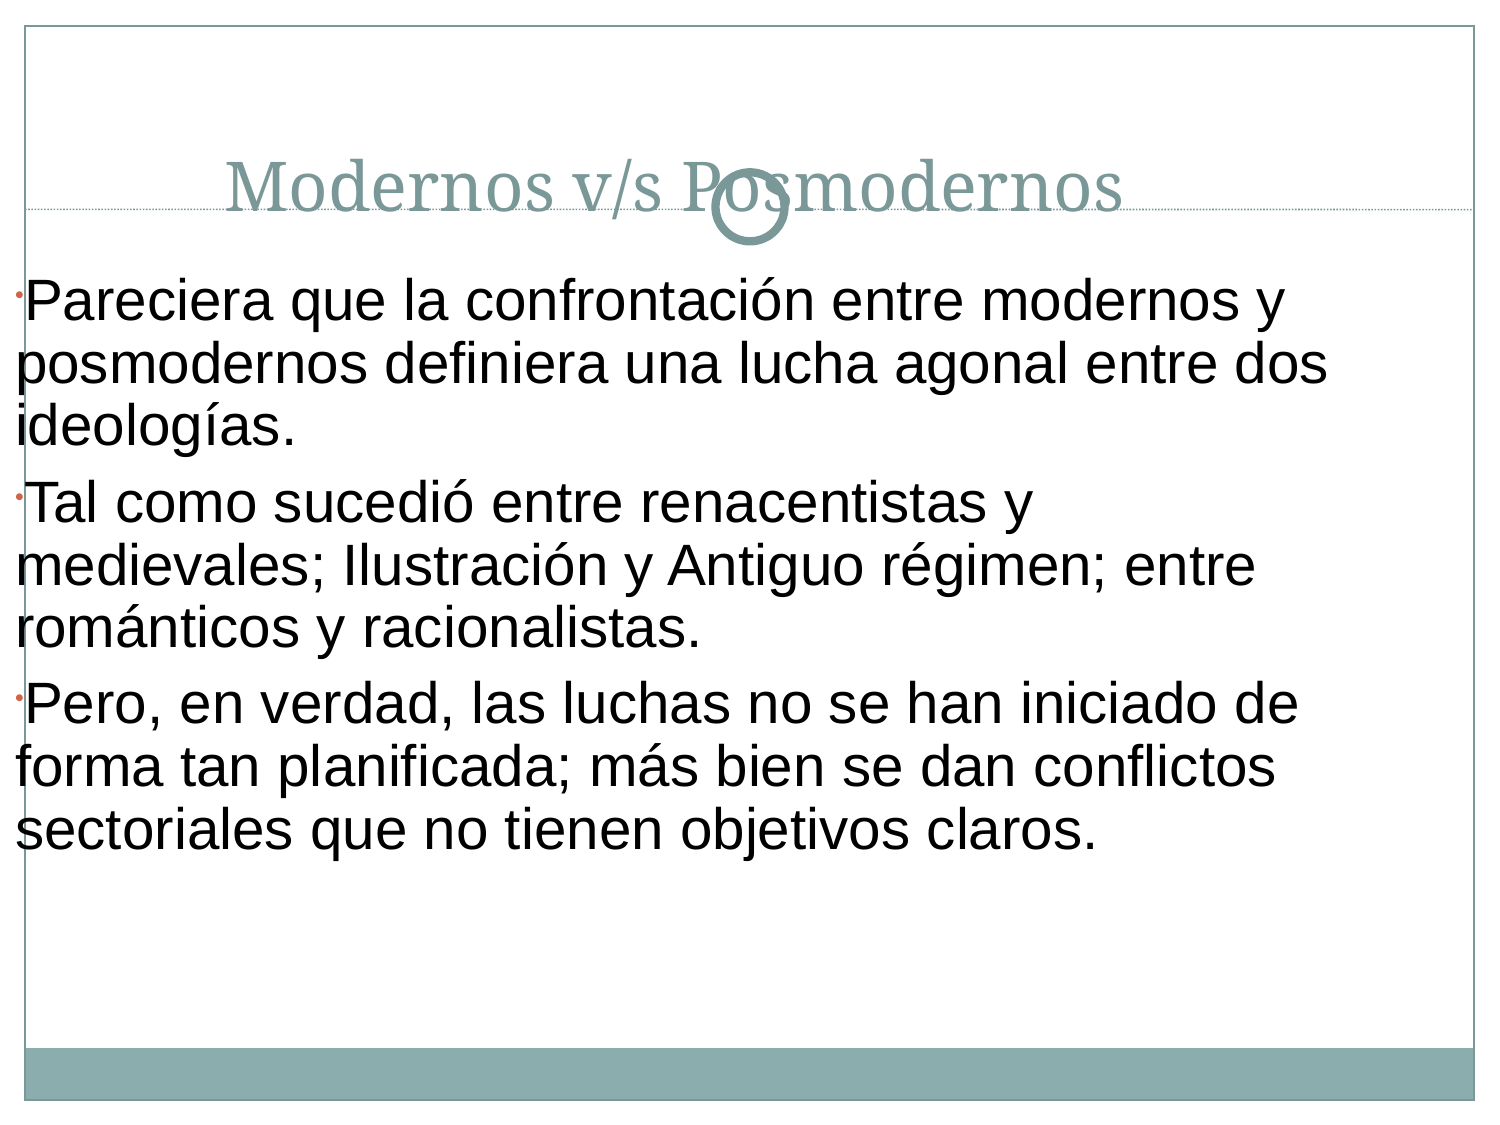

# Modernos v/s Posmodernos
Pareciera que la confrontación entre modernos y posmodernos definiera una lucha agonal entre dos ideologías.
Tal como sucedió entre renacentistas y medievales; Ilustración y Antiguo régimen; entre románticos y racionalistas.
Pero, en verdad, las luchas no se han iniciado de forma tan planificada; más bien se dan conflictos sectoriales que no tienen objetivos claros.